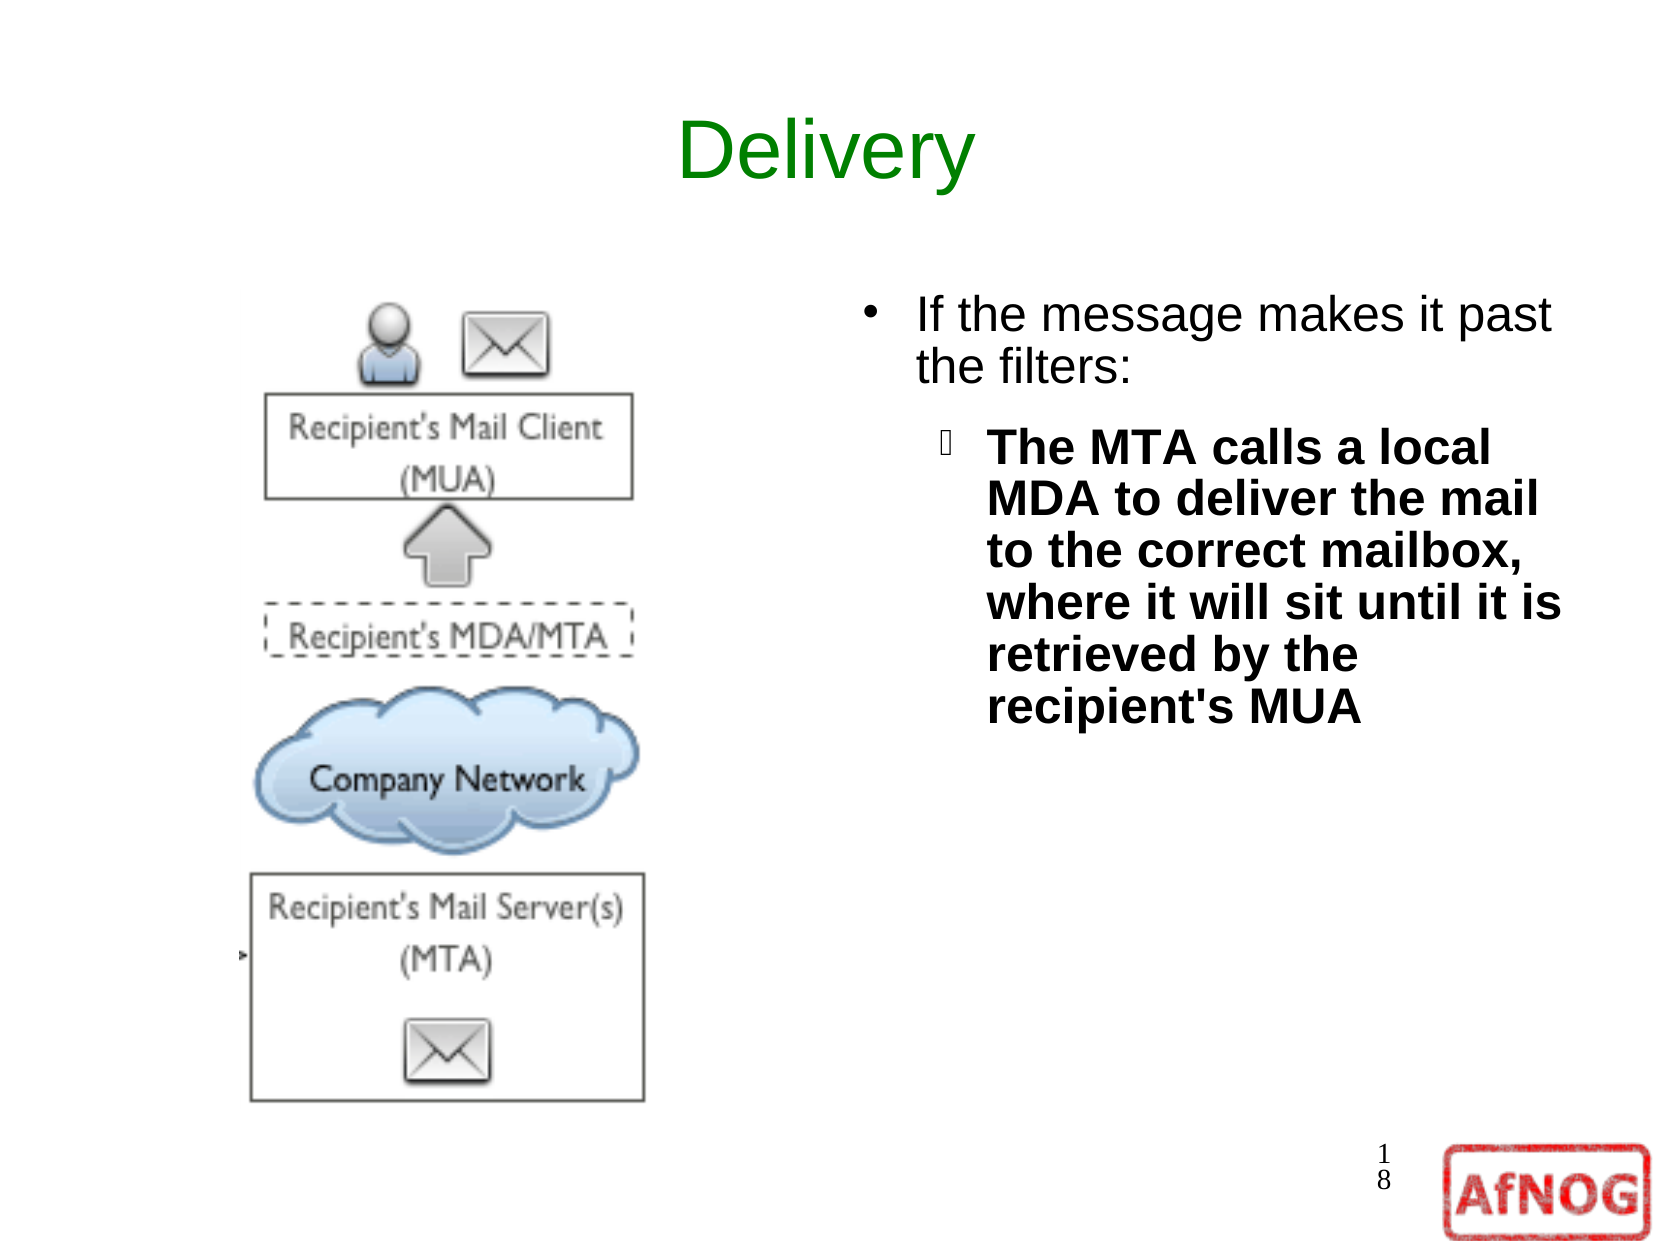

# Delivery
If the message makes it past the filters:
The MTA calls a local MDA to deliver the mail to the correct mailbox, where it will sit until it is retrieved by the recipient's MUA
18